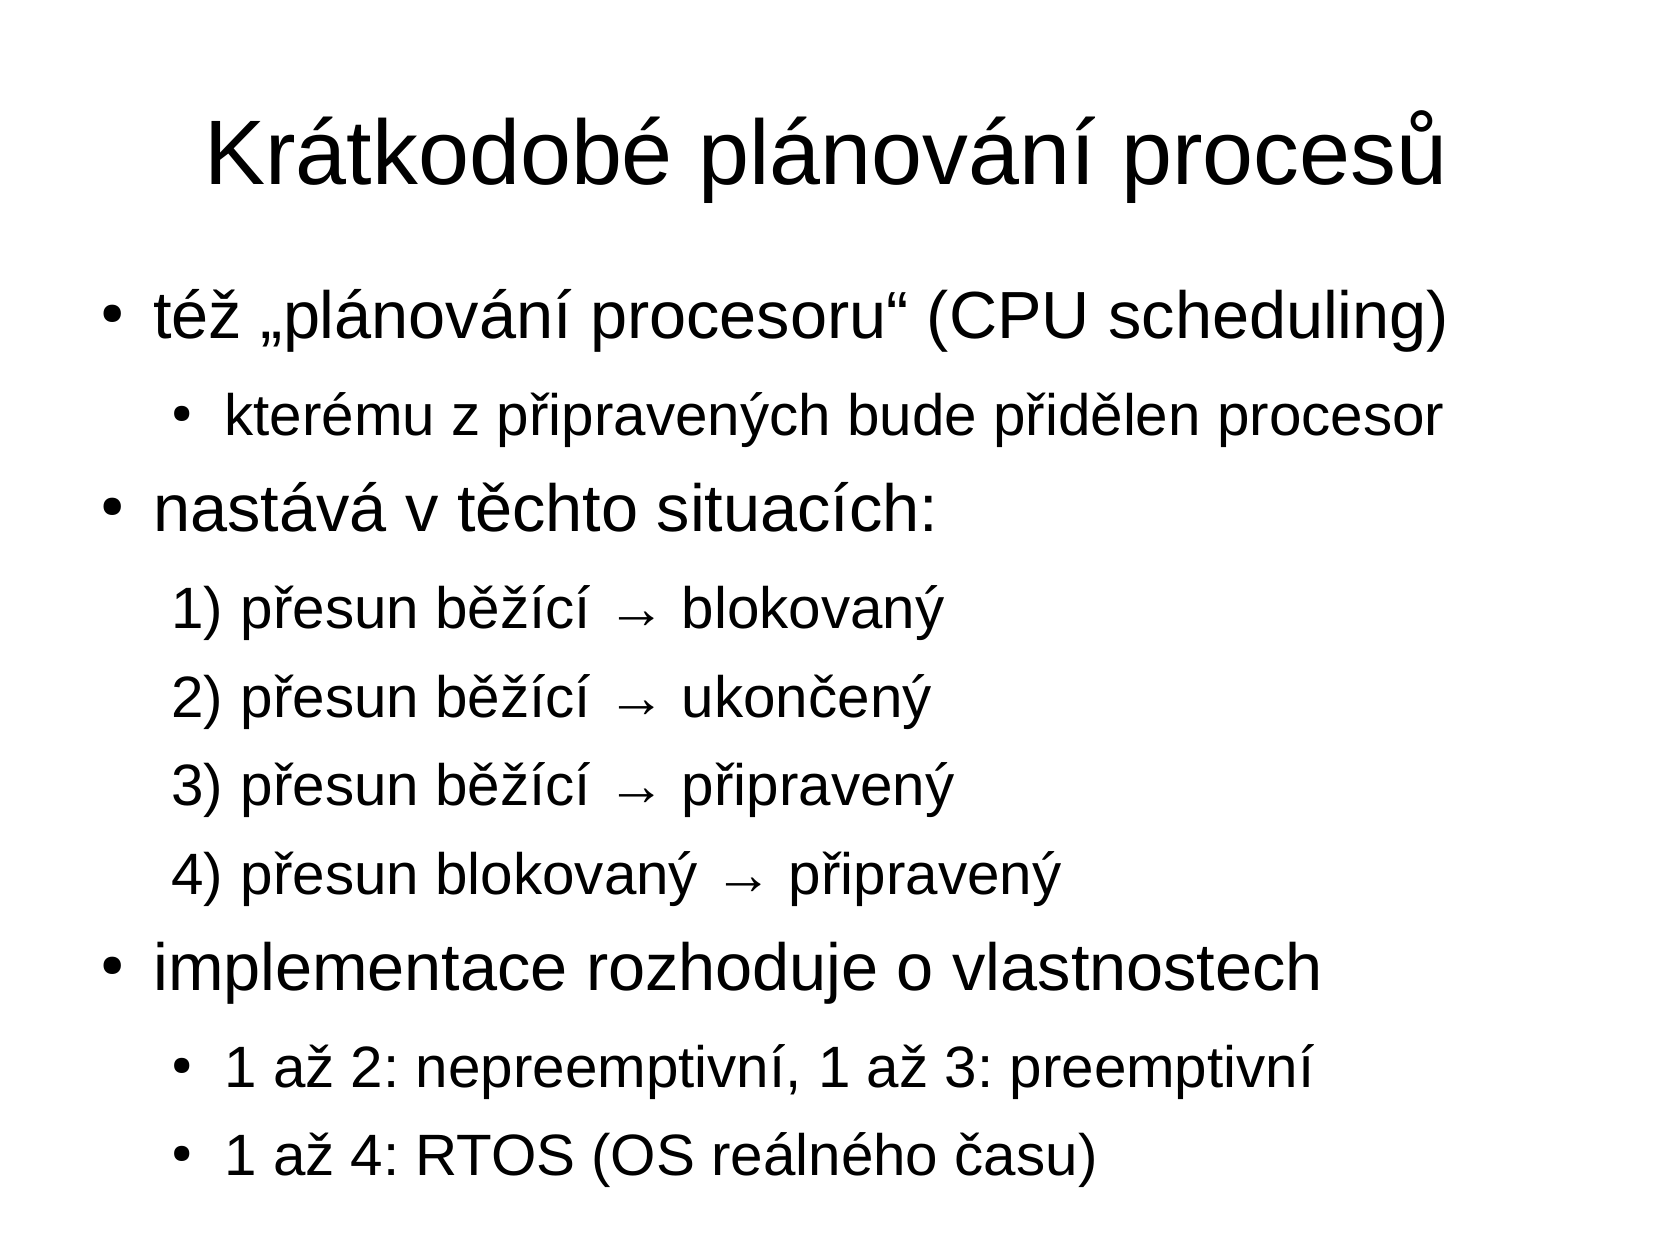

# Krátkodobé plánování procesů
též „plánování procesoru“ (CPU scheduling)
kterému z připravených bude přidělen procesor
nastává v těchto situacích:
 přesun běžící → blokovaný
 přesun běžící → ukončený
 přesun běžící → připravený
 přesun blokovaný → připravený
implementace rozhoduje o vlastnostech
1 až 2: nepreemptivní, 1 až 3: preemptivní
1 až 4: RTOS (OS reálného času)